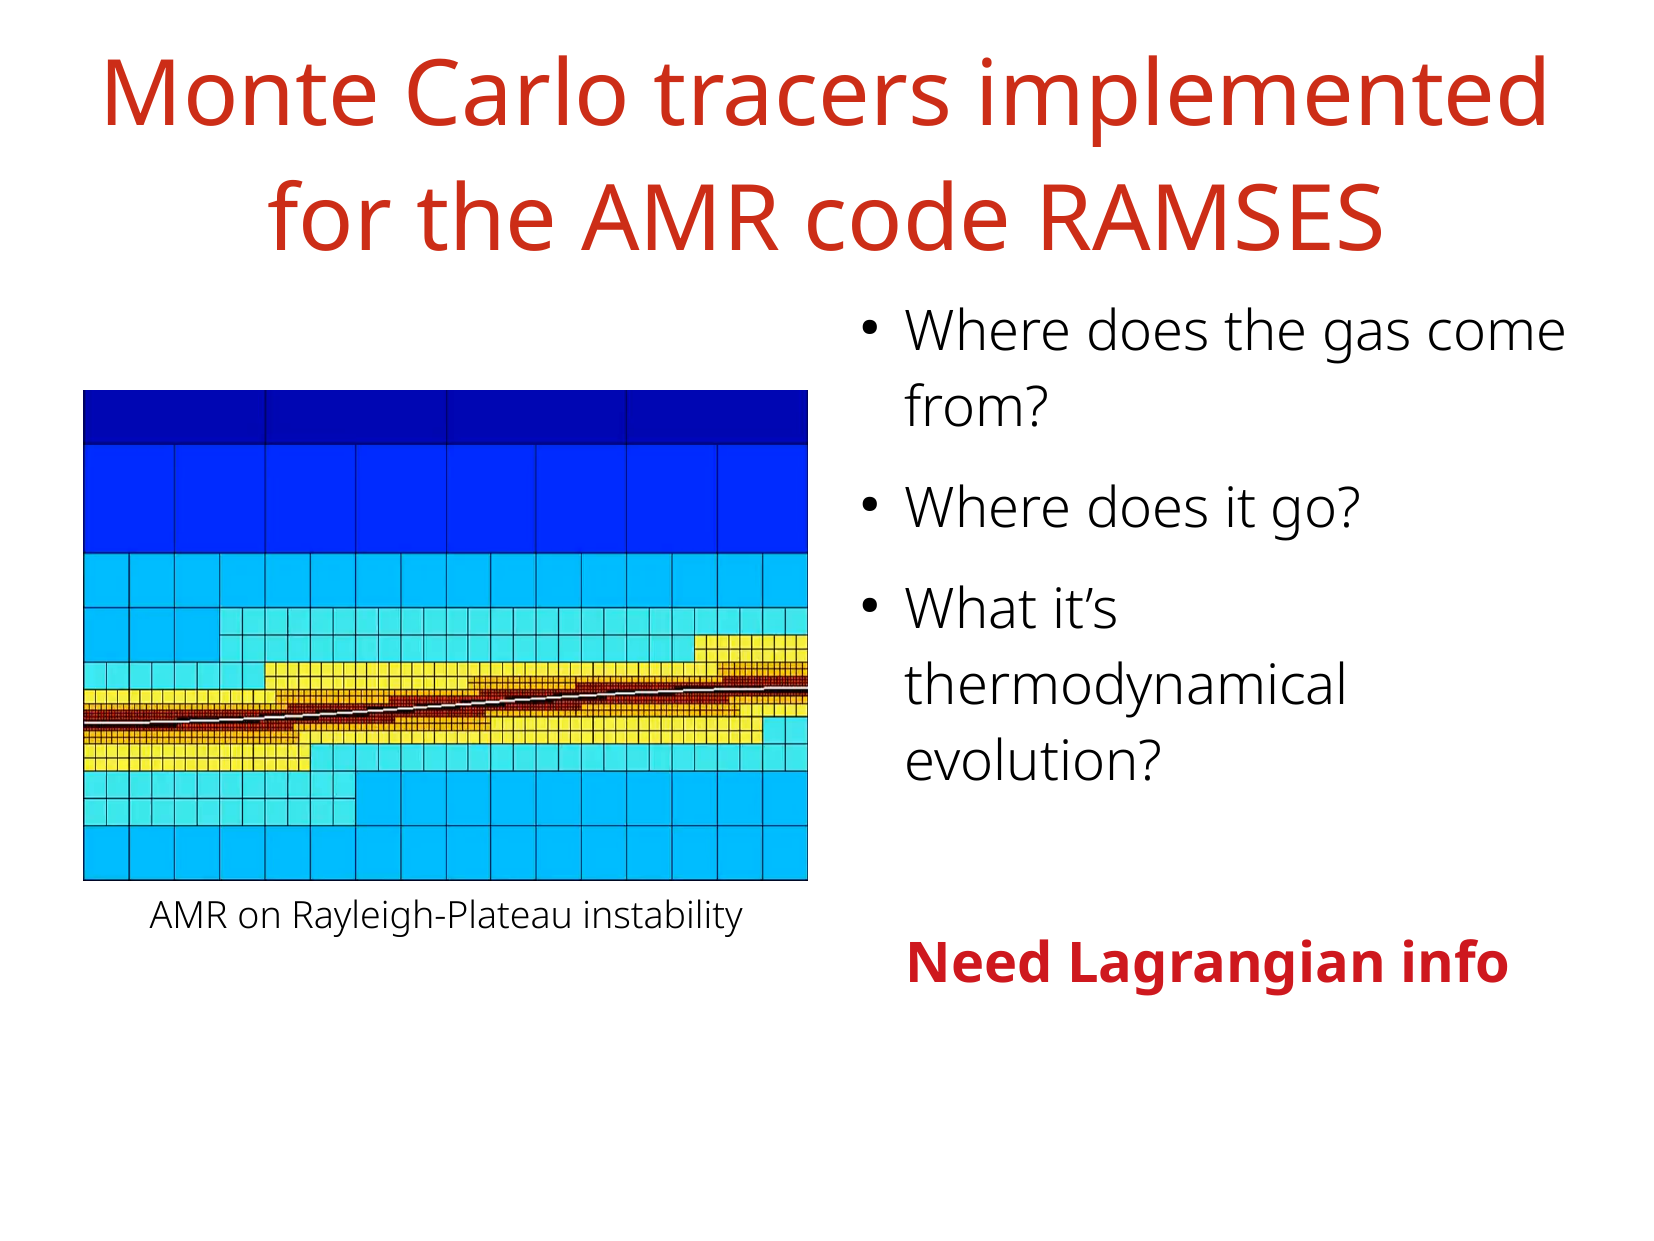

# Monte Carlo tracers implemented for the AMR code RAMSES
Where does the gas come from?
Where does it go?
What it’s thermodynamical evolution?
Need Lagrangian info
AMR on Rayleigh-Plateau instability